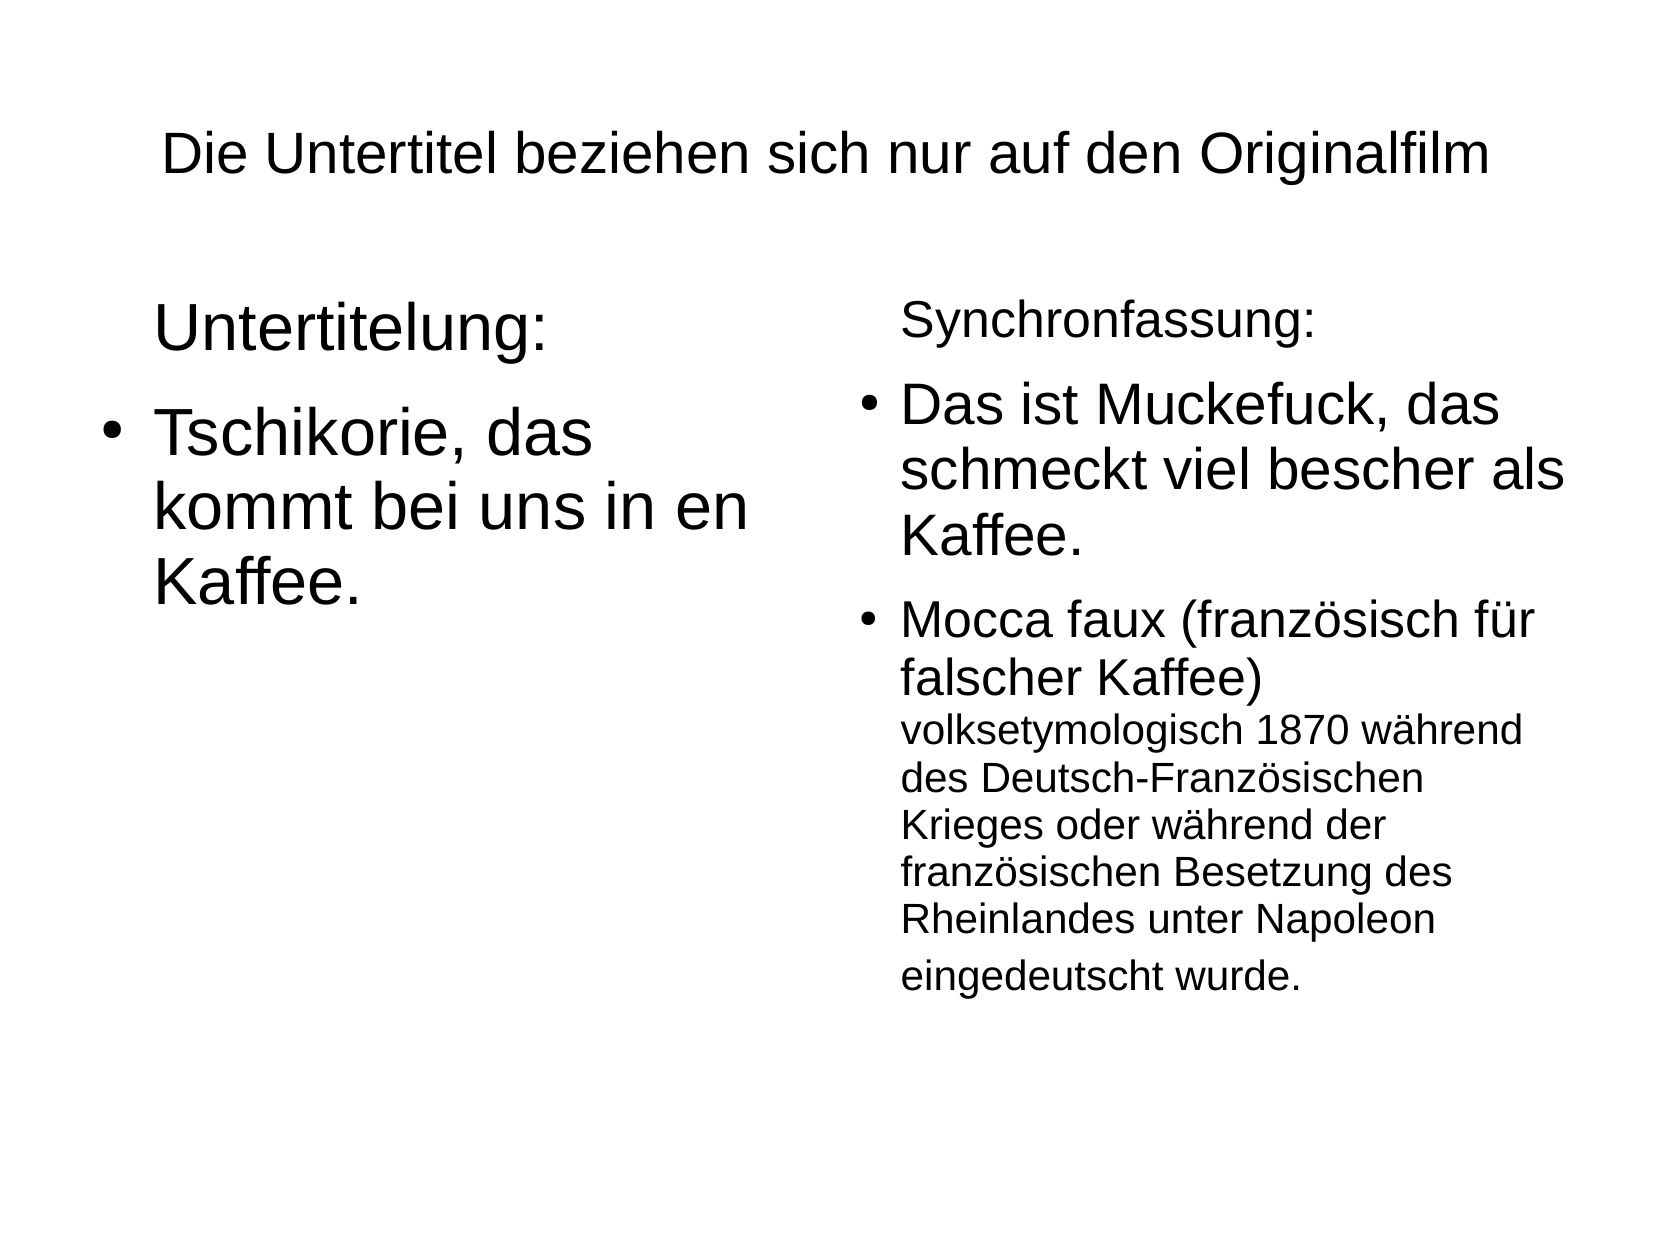

# Die Untertitel beziehen sich nur auf den Originalfilm
Untertitelung:
Tschikorie, das kommt bei uns in en Kaffee.
Synchronfassung:
Das ist Muckefuck, das schmeckt viel bescher als Kaffee.
Mocca faux (französisch für falscher Kaffee) volksetymologisch 1870 während des Deutsch-Französischen Krieges oder während der französischen Besetzung des Rheinlandes unter Napoleon eingedeutscht wurde.